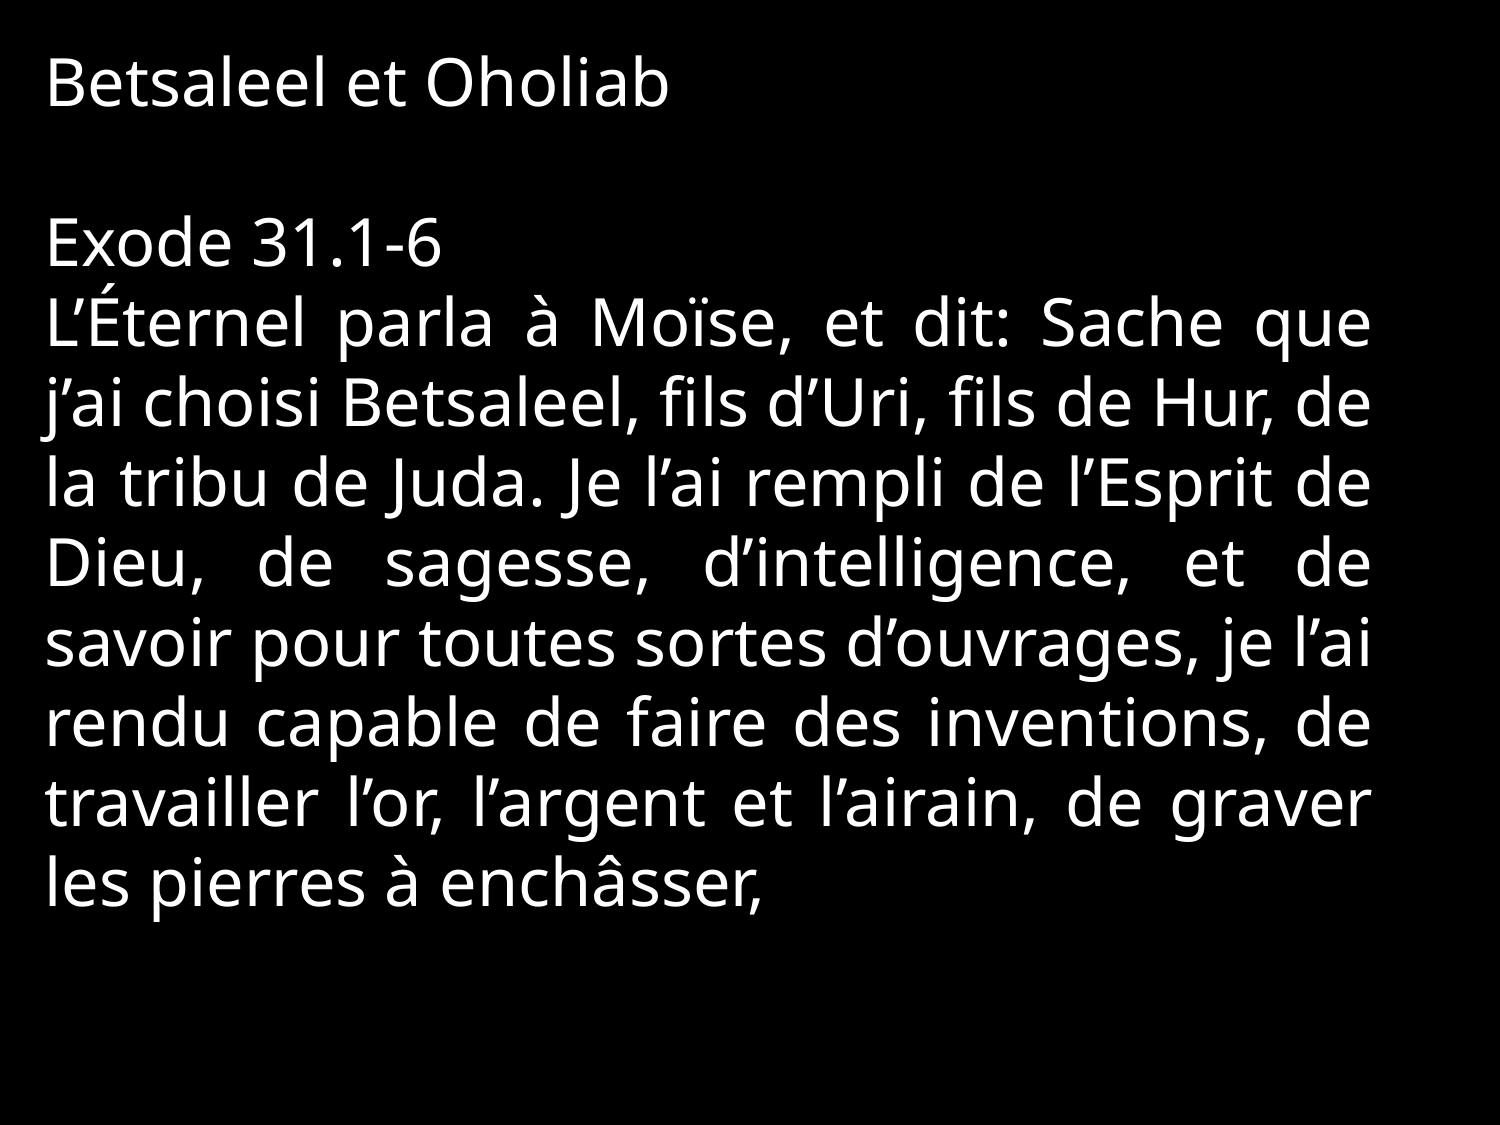

Betsaleel et Oholiab
Exode 31.1-6
L’Éternel parla à Moïse, et dit: Sache que j’ai choisi Betsaleel, fils d’Uri, fils de Hur, de la tribu de Juda. Je l’ai rempli de l’Esprit de Dieu, de sagesse, d’intelligence, et de savoir pour toutes sortes d’ouvrages, je l’ai rendu capable de faire des inventions, de travailler l’or, l’argent et l’airain, de graver les pierres à enchâsser,